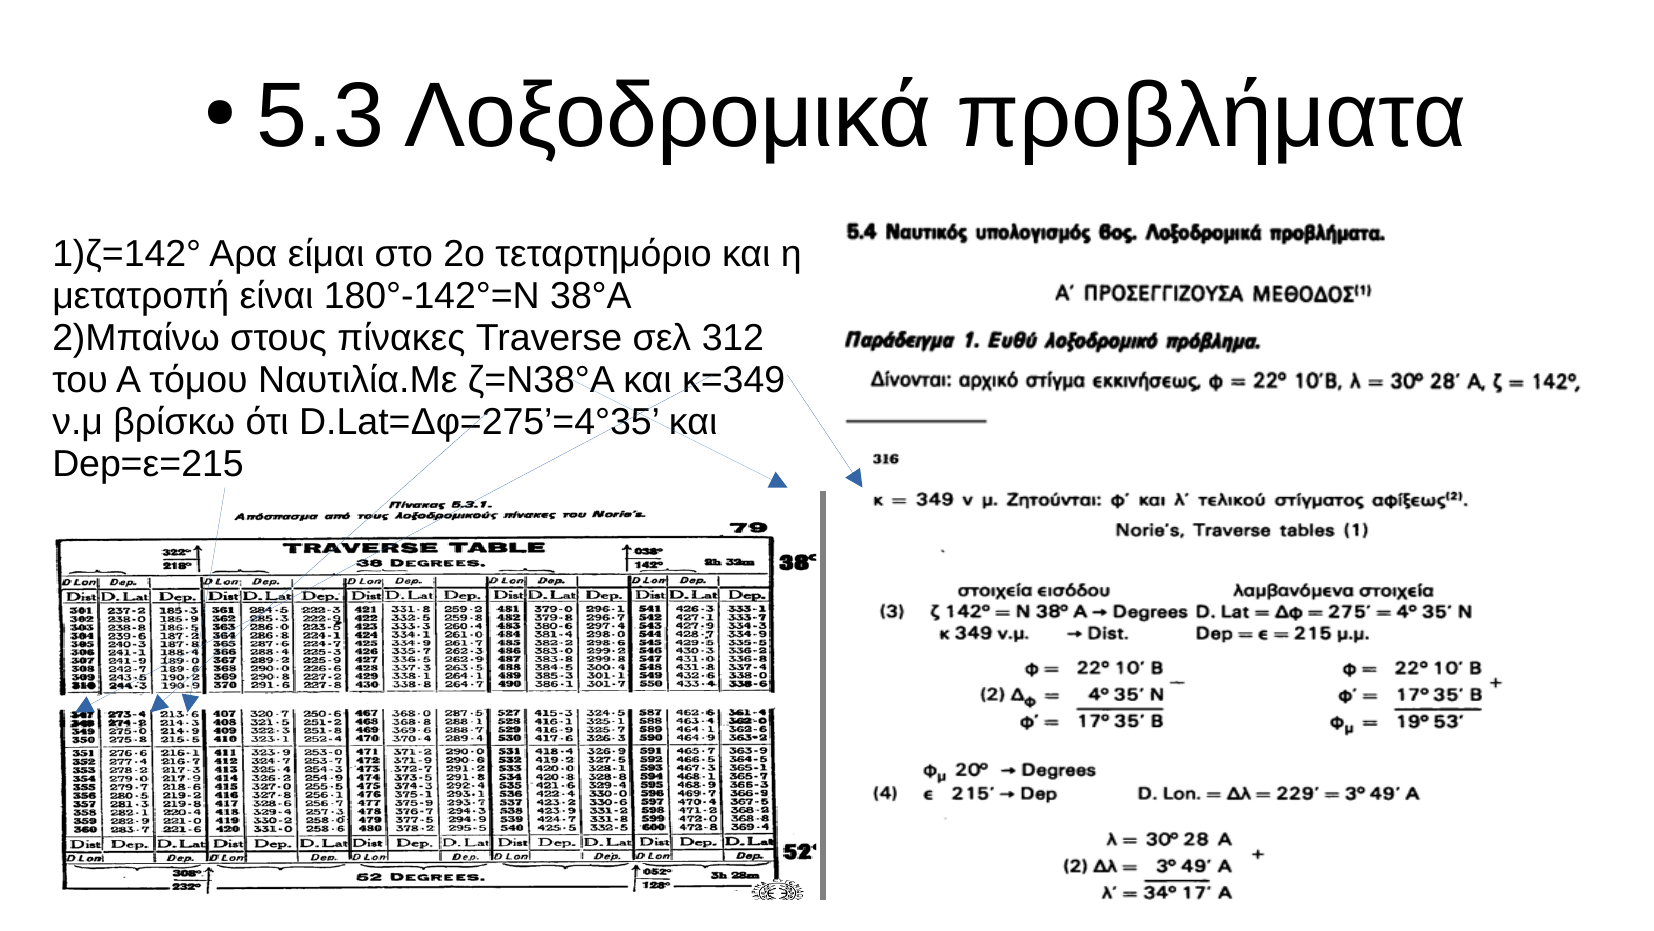

# 5.3 Λοξοδρομικά προβλήματα
1)ζ=142° Αρα είμαι στο 2ο τεταρτημόριο και η μετατροπή είναι 180°-142°=Ν 38°Α
2)Μπαίνω στους πίνακες Traverse σελ 312 του Α τόμου Ναυτιλία.Με ζ=Ν38°Α και κ=349 ν.μ βρίσκω ότι D.Lat=Δφ=275’=4°35’ και Dep=ε=215